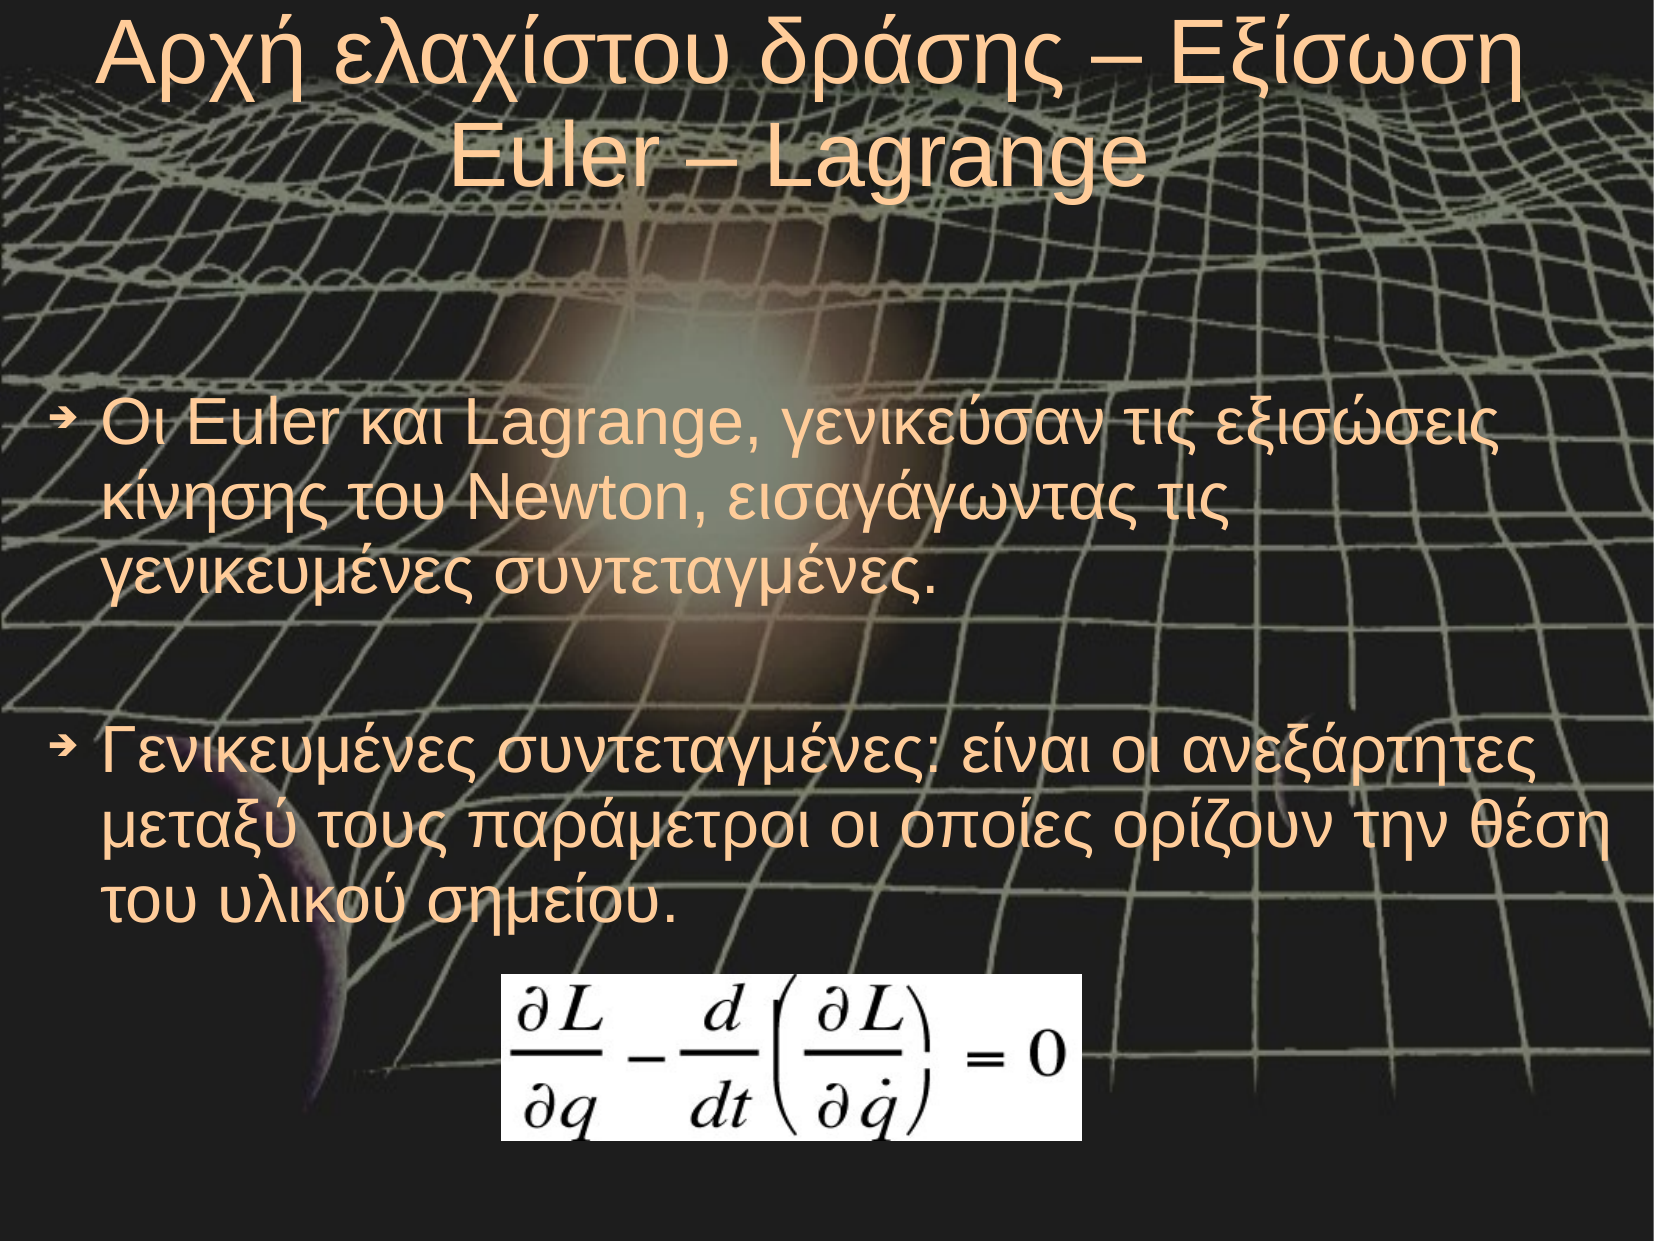

# Αρχή ελαχίστου δράσης – Εξίσωση Euler – Lagrange
Οι Euler και Lagrange, γενικεύσαν τις εξισώσεις κίνησης του Newton, εισαγάγωντας τις γενικευμένες συντεταγμένες.
Γενικευμένες συντεταγμένες: είναι οι ανεξάρτητες μεταξύ τους παράμετροι οι οποίες ορίζουν την θέση του υλικού σημείου.